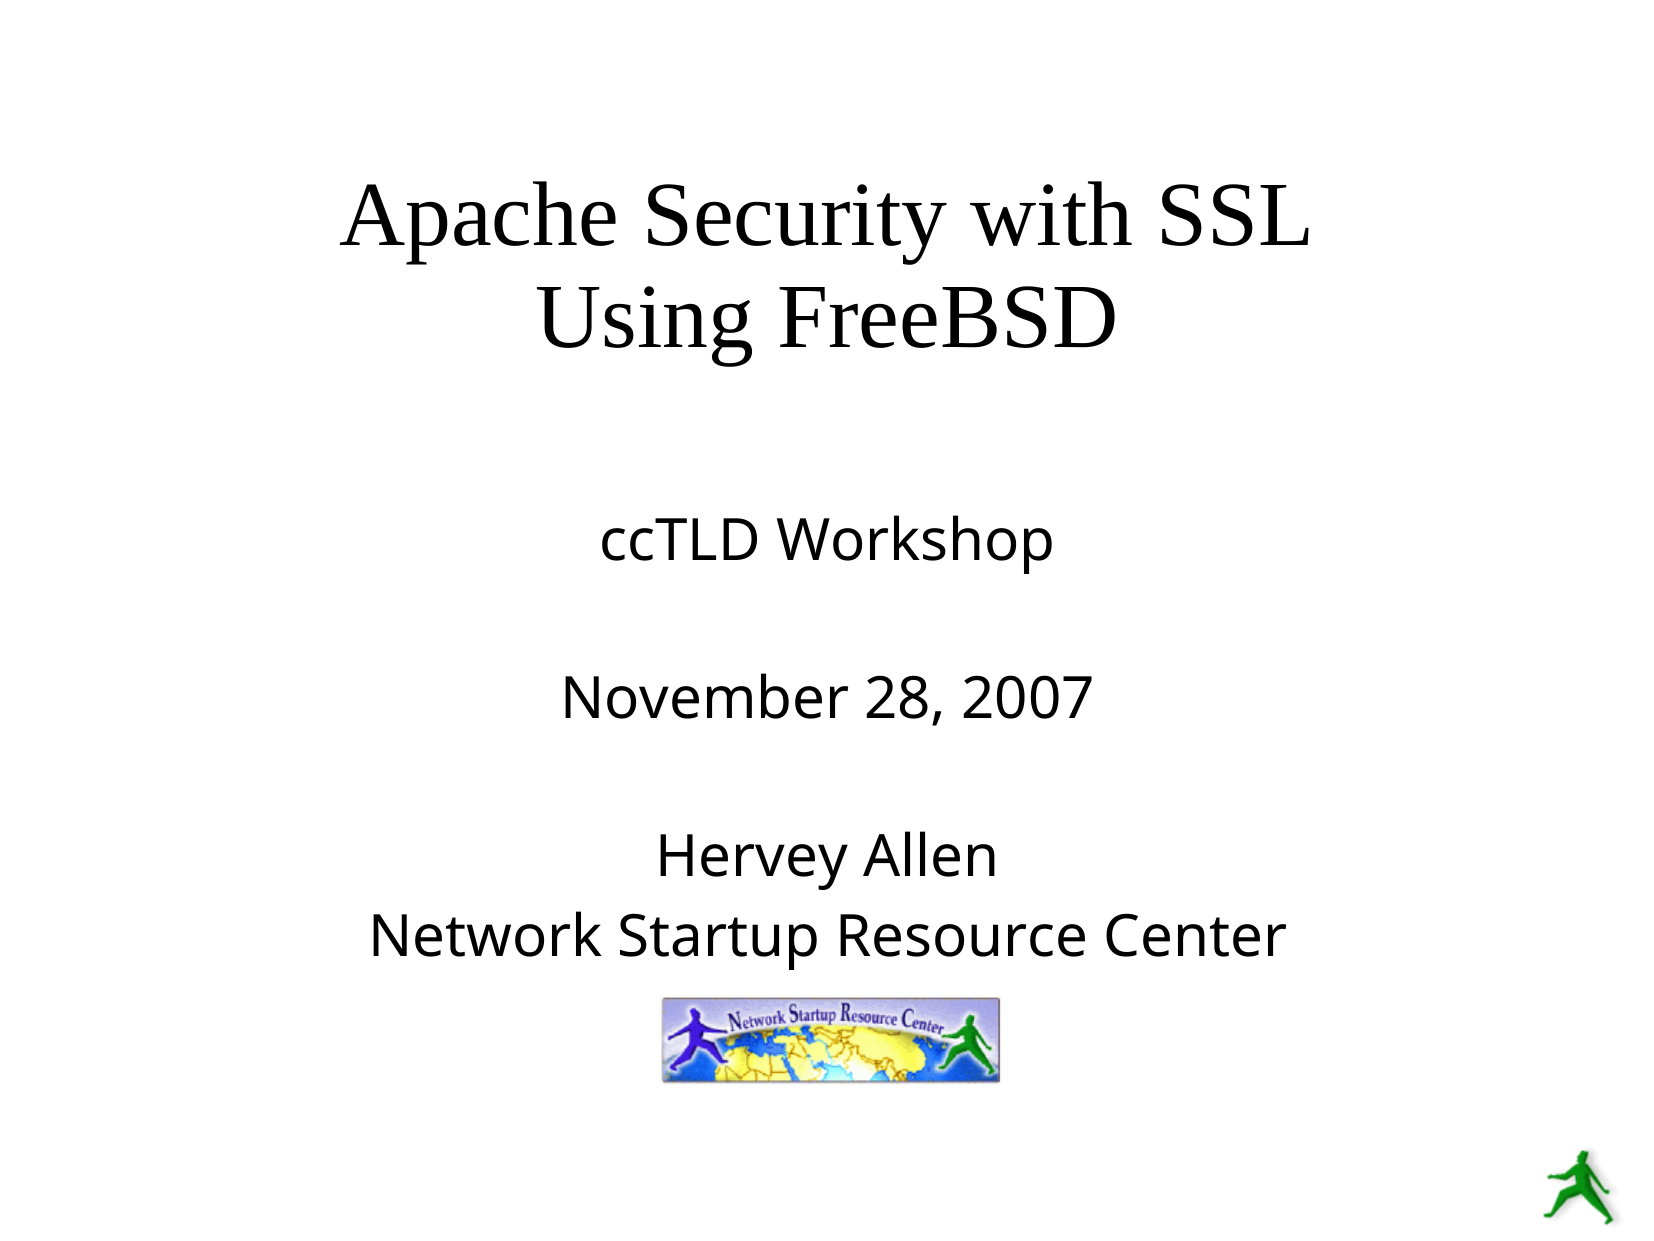

# Apache Security with SSL Using FreeBSD
ccTLD Workshop
November 28, 2007
Hervey Allen
Network Startup Resource Center